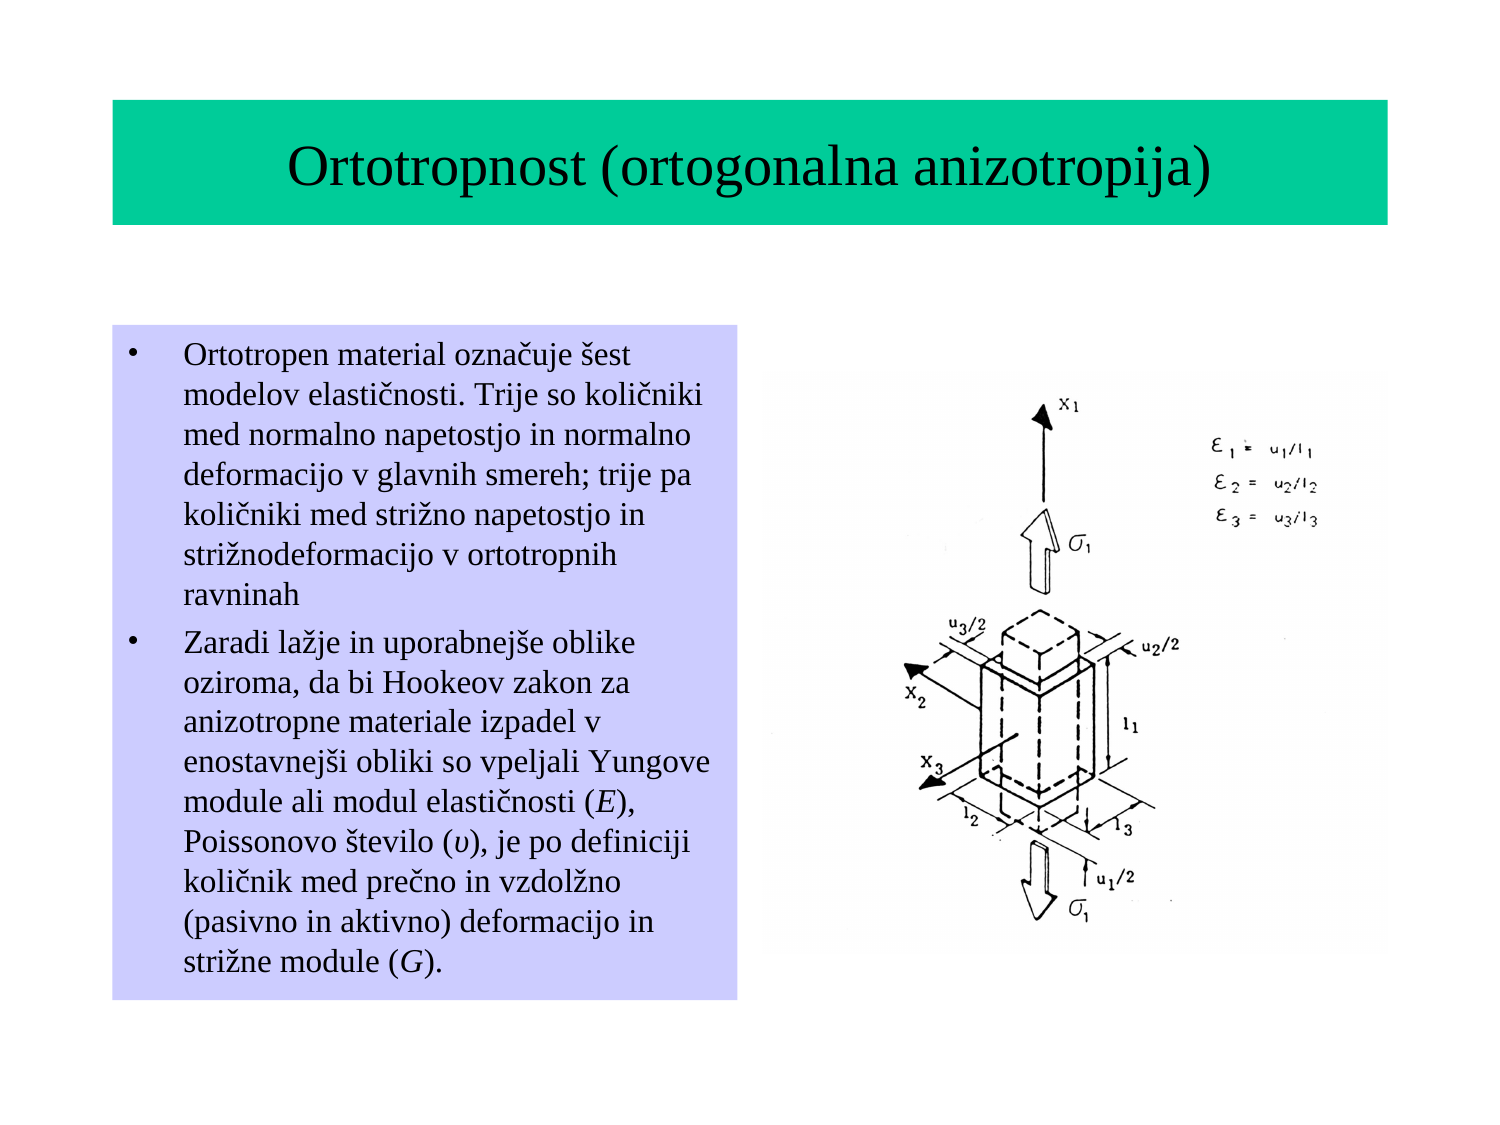

# Ortotropnost (ortogonalna anizotropija)
Ortotropen material označuje šest modelov elastičnosti. Trije so količniki med normalno napetostjo in normalno deformacijo v glavnih smereh; trije pa količniki med strižno napetostjo in strižnodeformacijo v ortotropnih ravninah
Zaradi lažje in uporabnejše oblike oziroma, da bi Hookeov zakon za anizotropne materiale izpadel v enostavnejši obliki so vpeljali Yungove module ali modul elastičnosti (E), Poissonovo število (υ), je po definiciji količnik med prečno in vzdolžno (pasivno in aktivno) deformacijo in strižne module (G).